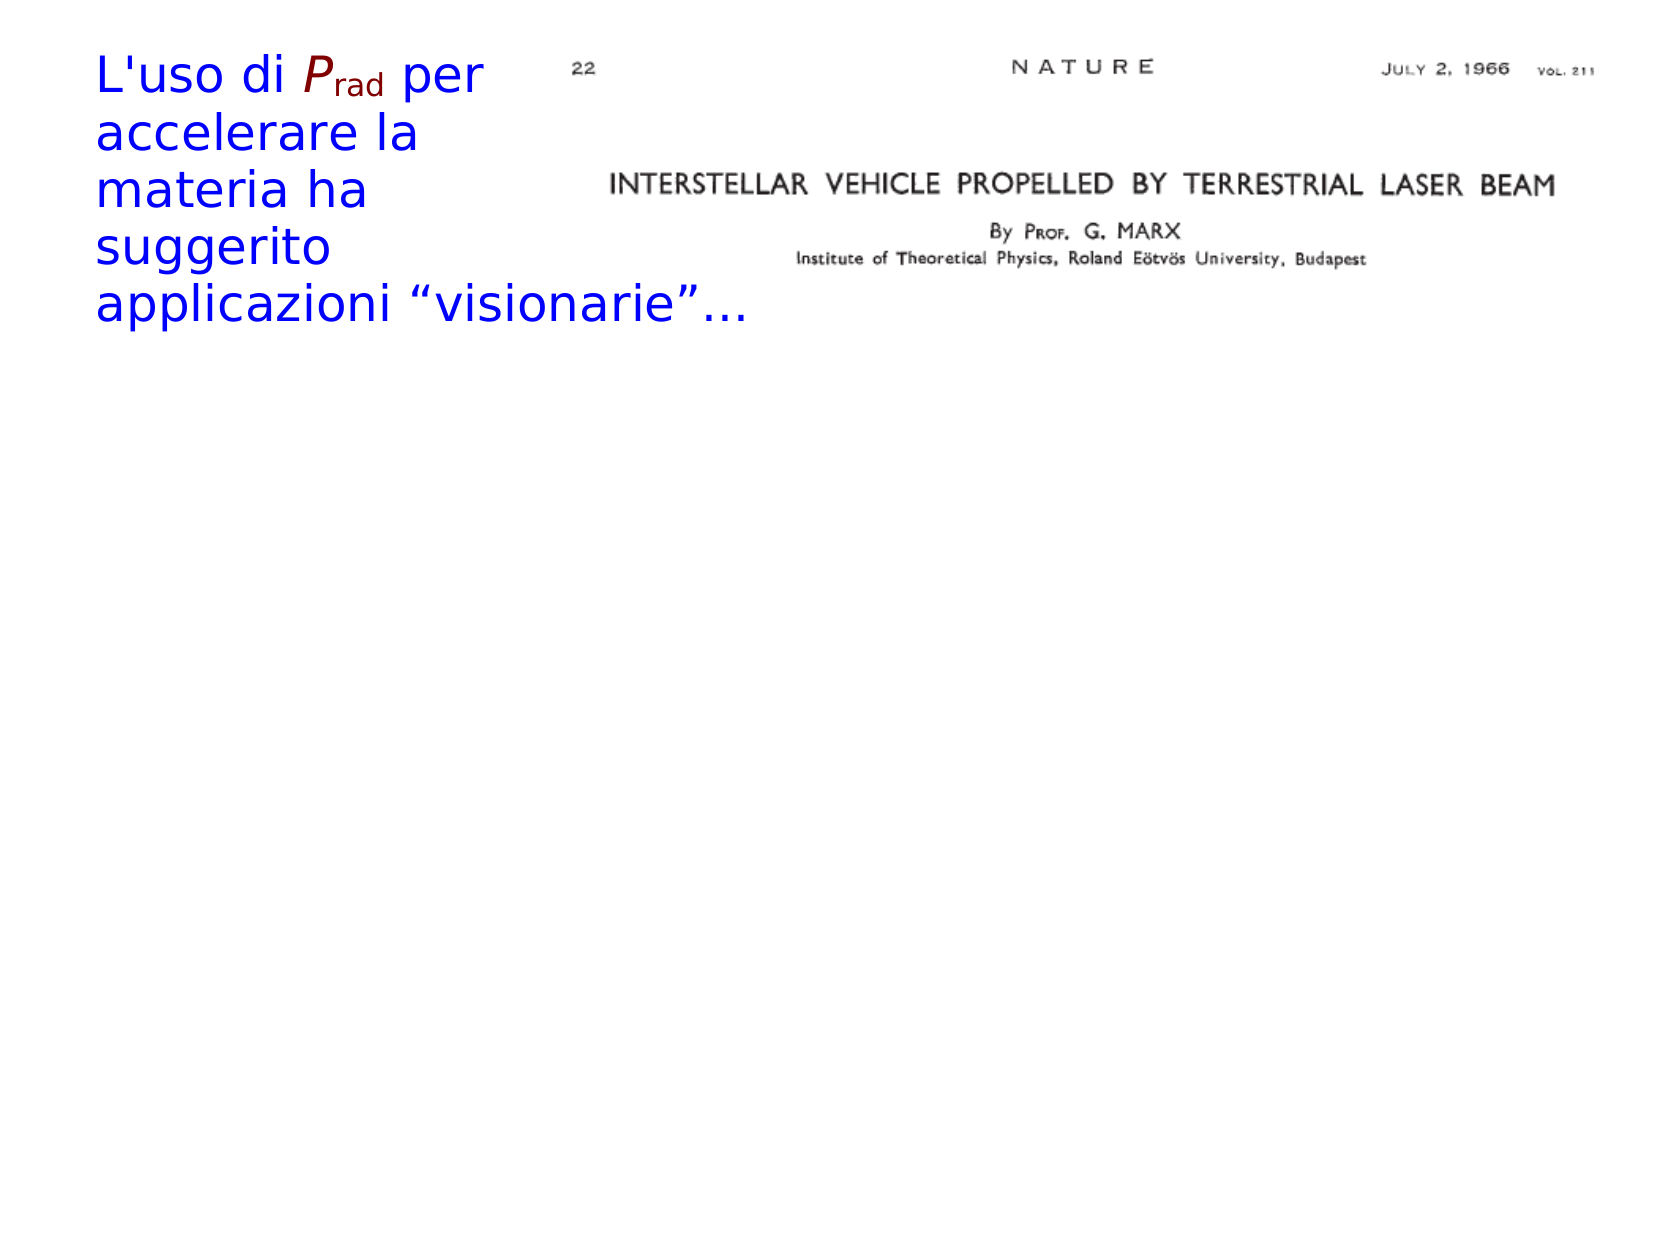

L'uso di Prad per
accelerare la
materia ha
suggerito
applicazioni “visionarie”...